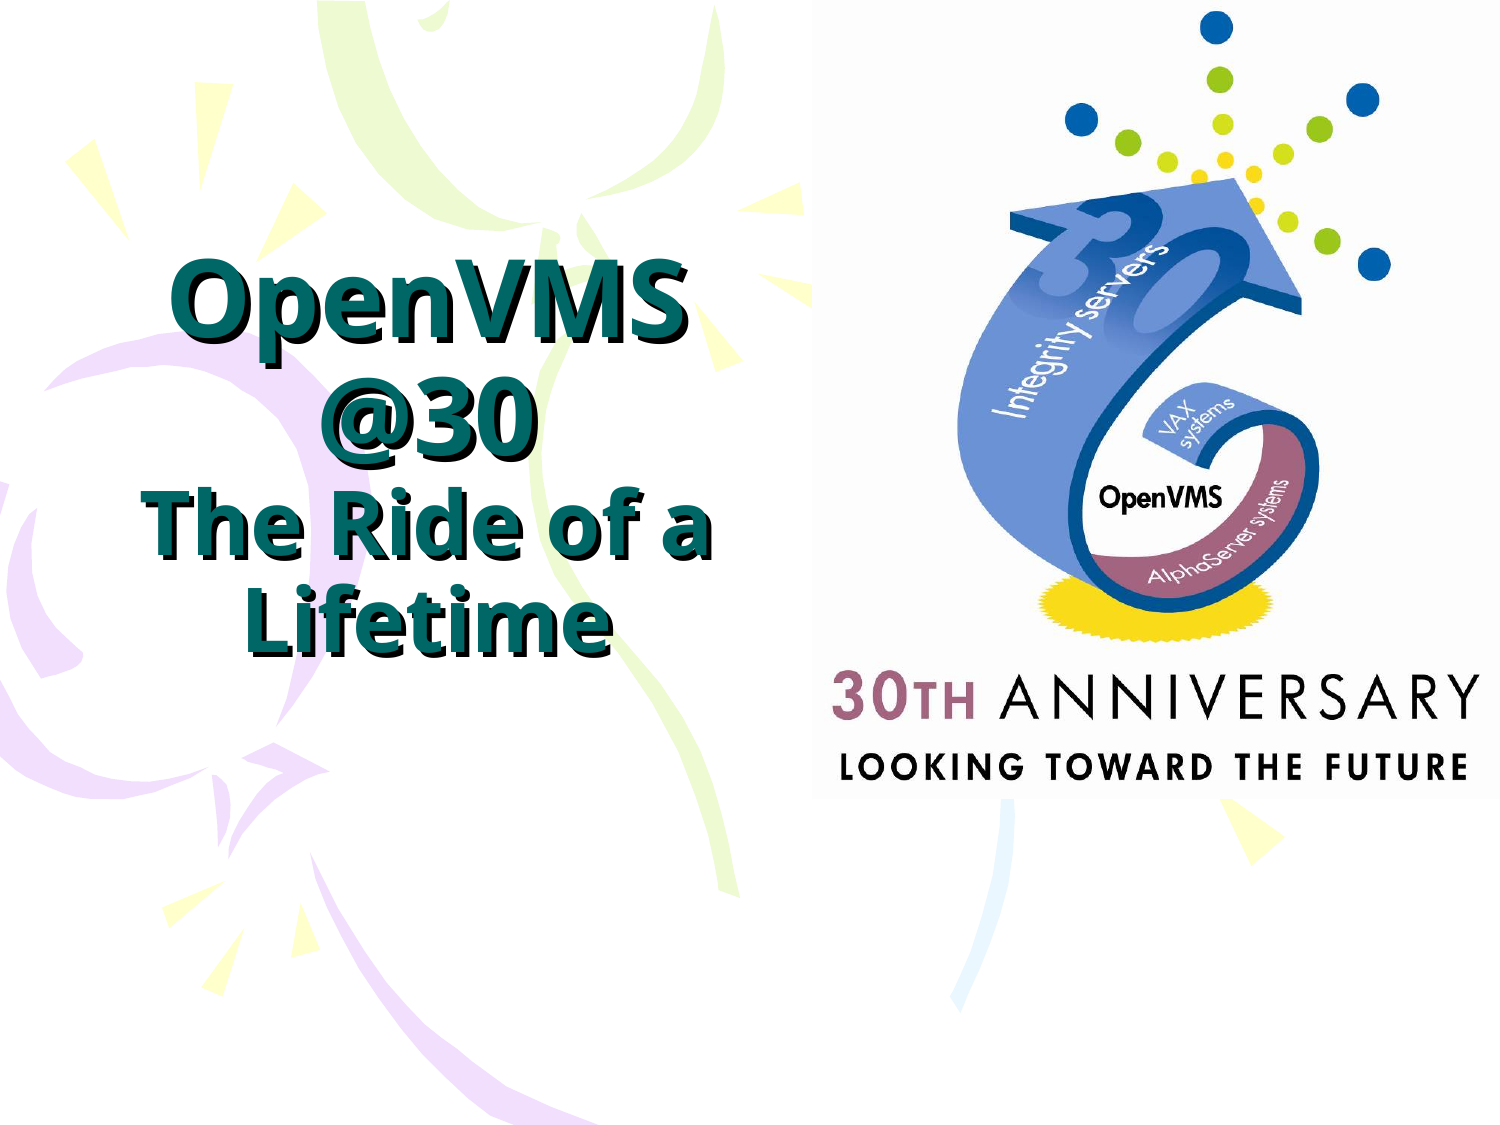

# OpenVMS @30 The Ride of a Lifetime